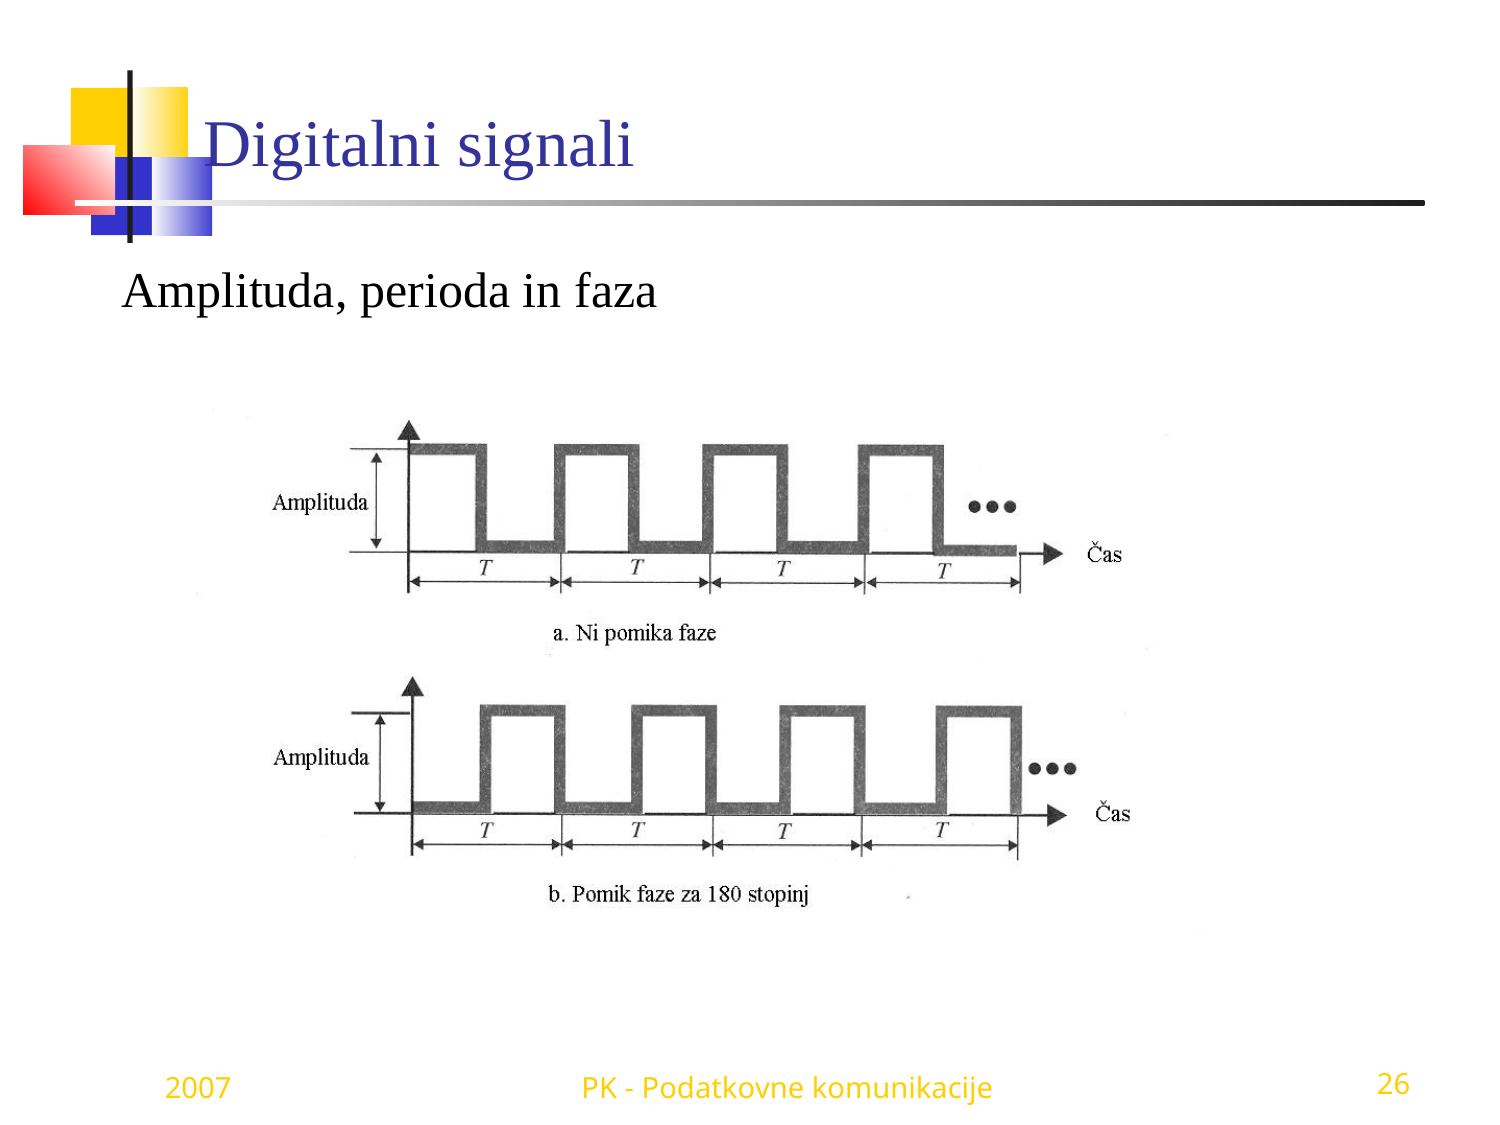

# Digitalni signali
	Amplituda, perioda in faza
2007
PK - Podatkovne komunikacije